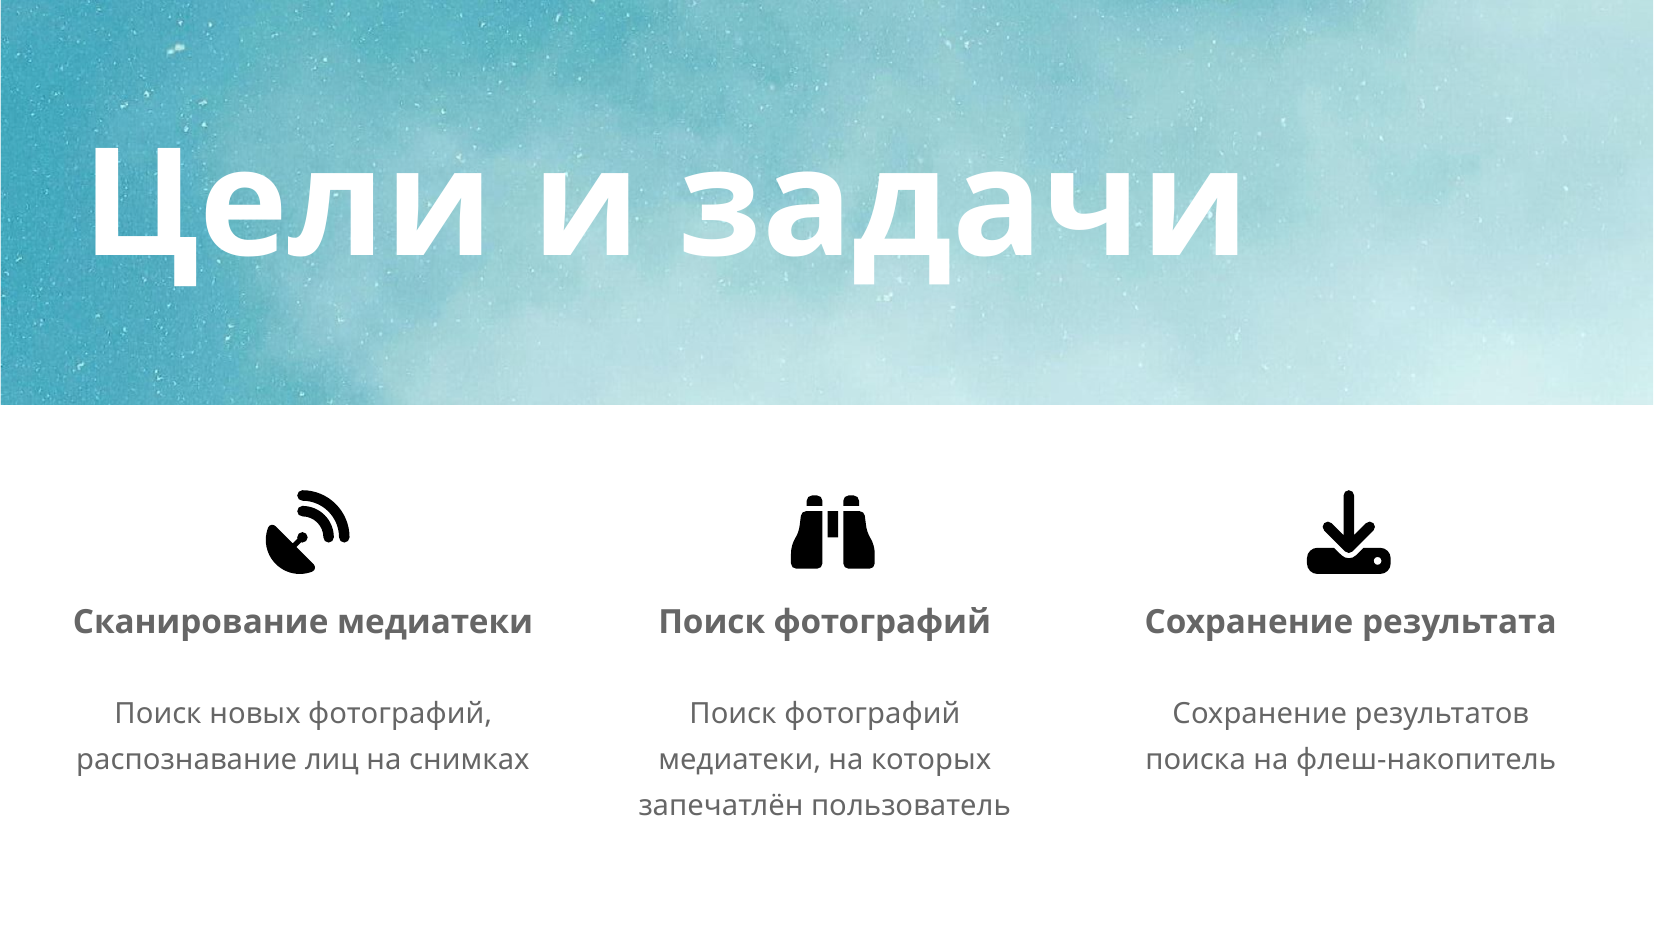

# Цели и задачи
Сканирование медиатеки
Поиск фотографий
Сохранение результата
Поиск новых фотографий, распознавание лиц на снимках
Поиск фотографий медиатеки, на которых запечатлён пользователь
Сохранение результатов поиска на флеш-накопитель